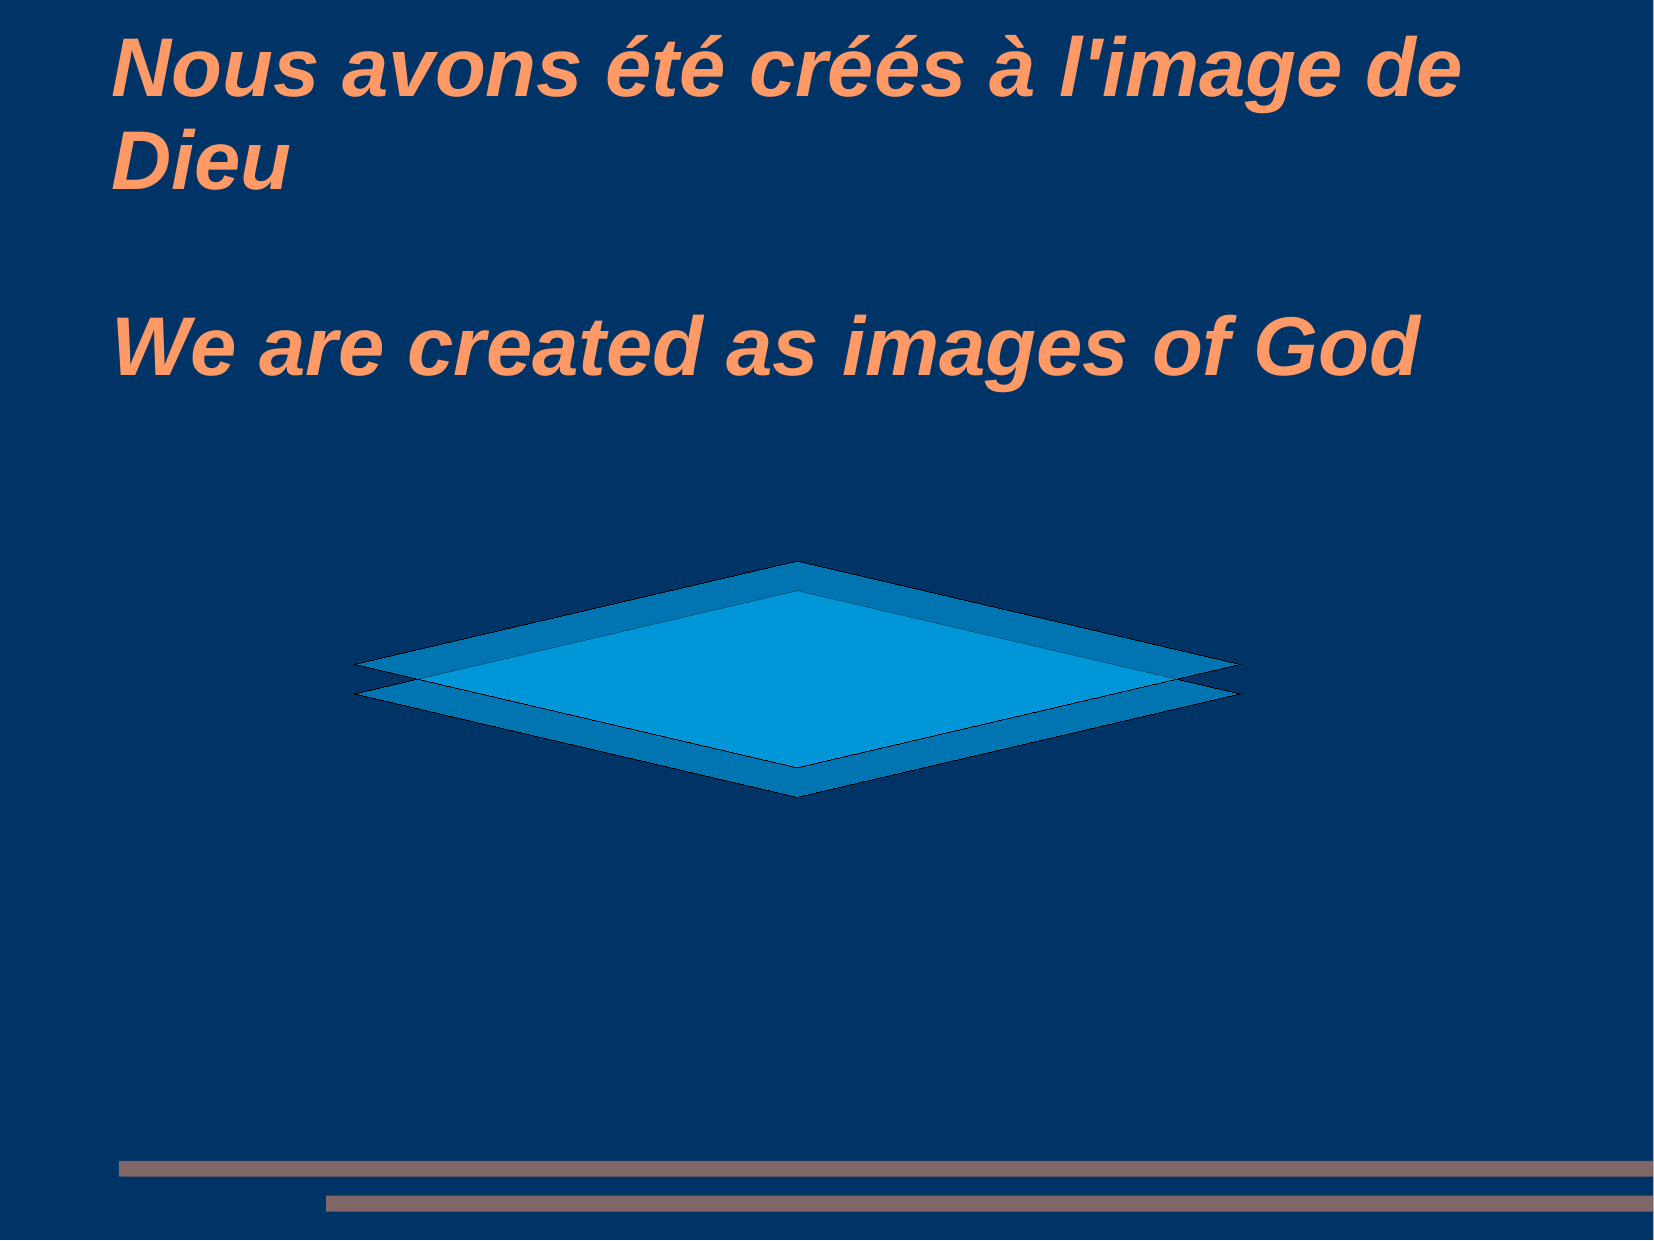

# Nous avons été créés à l'image de Dieu We are created as images of God